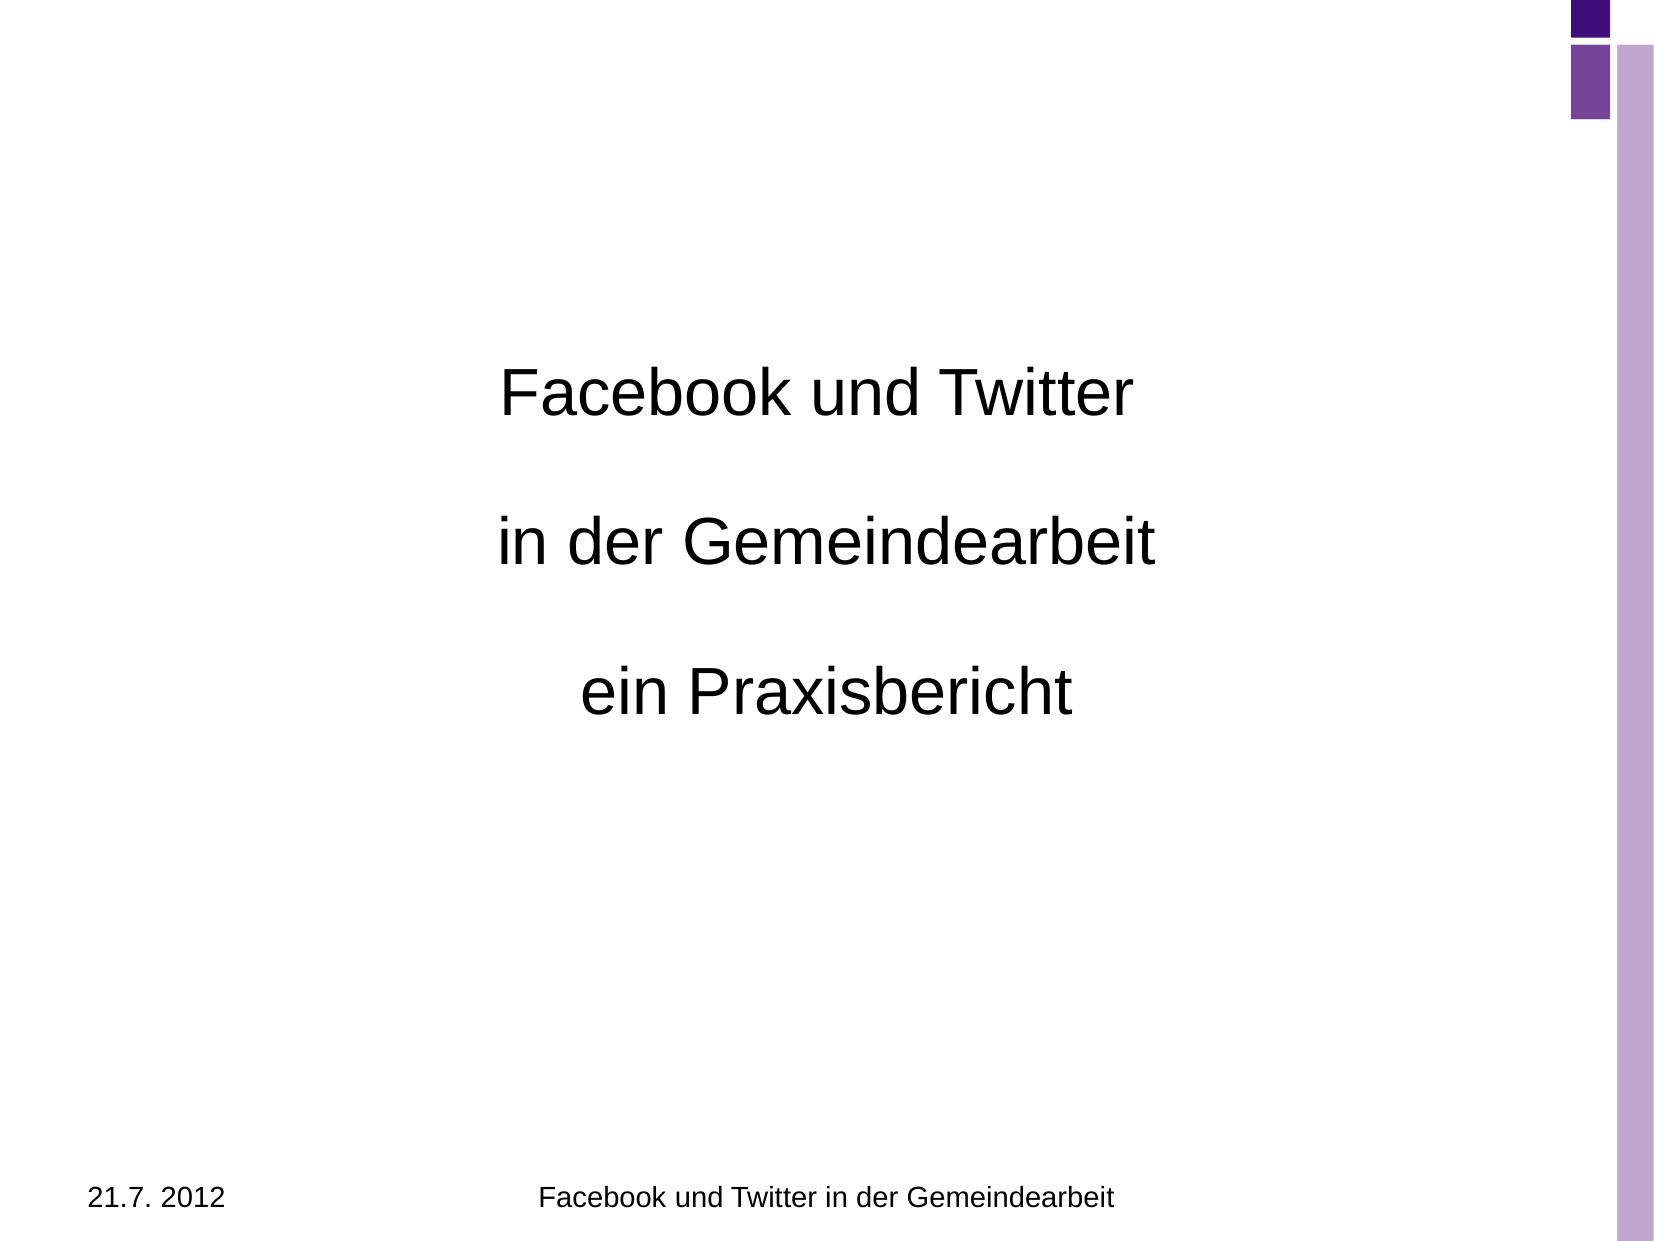

# Facebook und Twitter
in der Gemeindearbeit
ein Praxisbericht